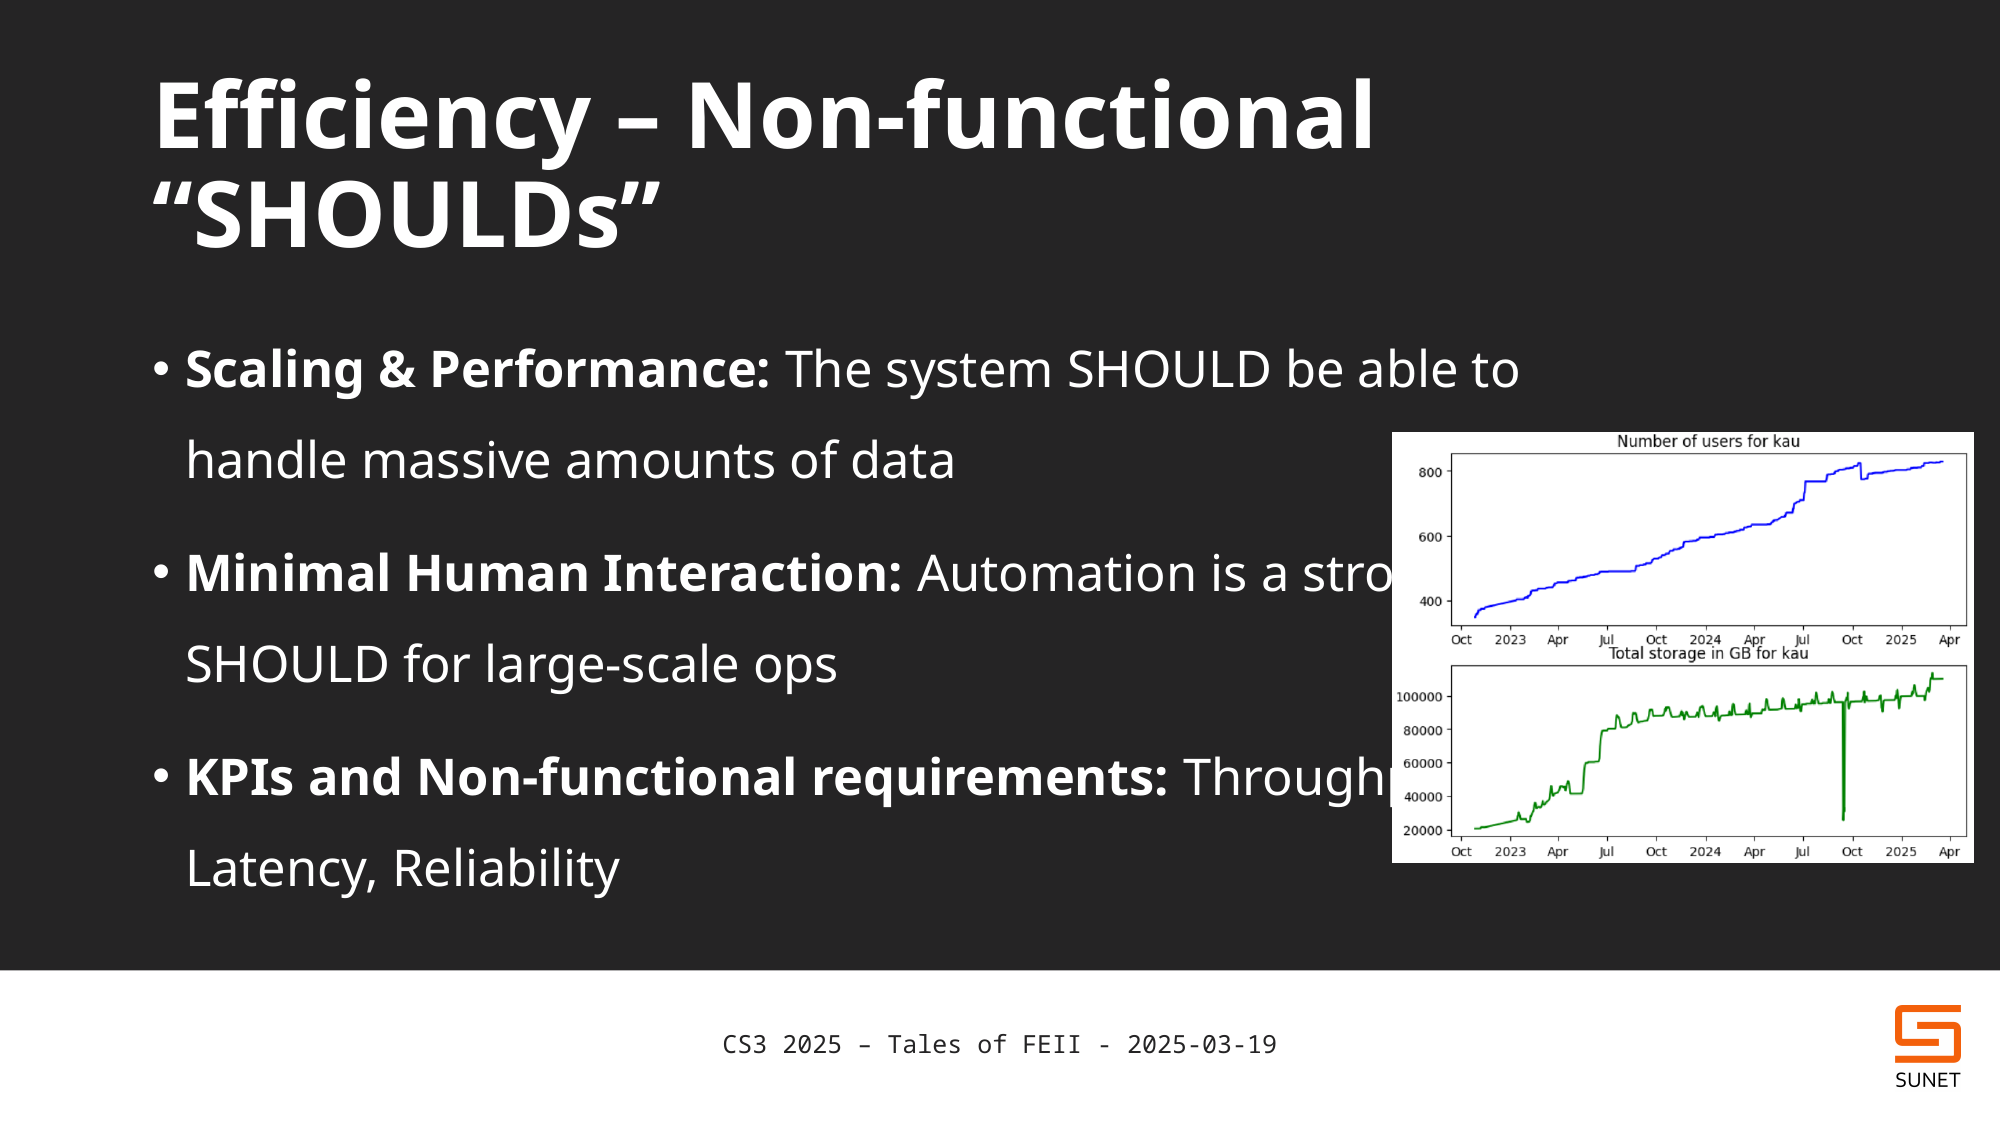

# Efficiency – Non-functional “SHOULDs”
Scaling & Performance: The system SHOULD be able to handle massive amounts of data
Minimal Human Interaction: Automation is a strong SHOULD for large-scale ops
KPIs and Non-functional requirements: Throughput, Latency, Reliability
CS3 2025 – Tales of FEII - 2025-03-19